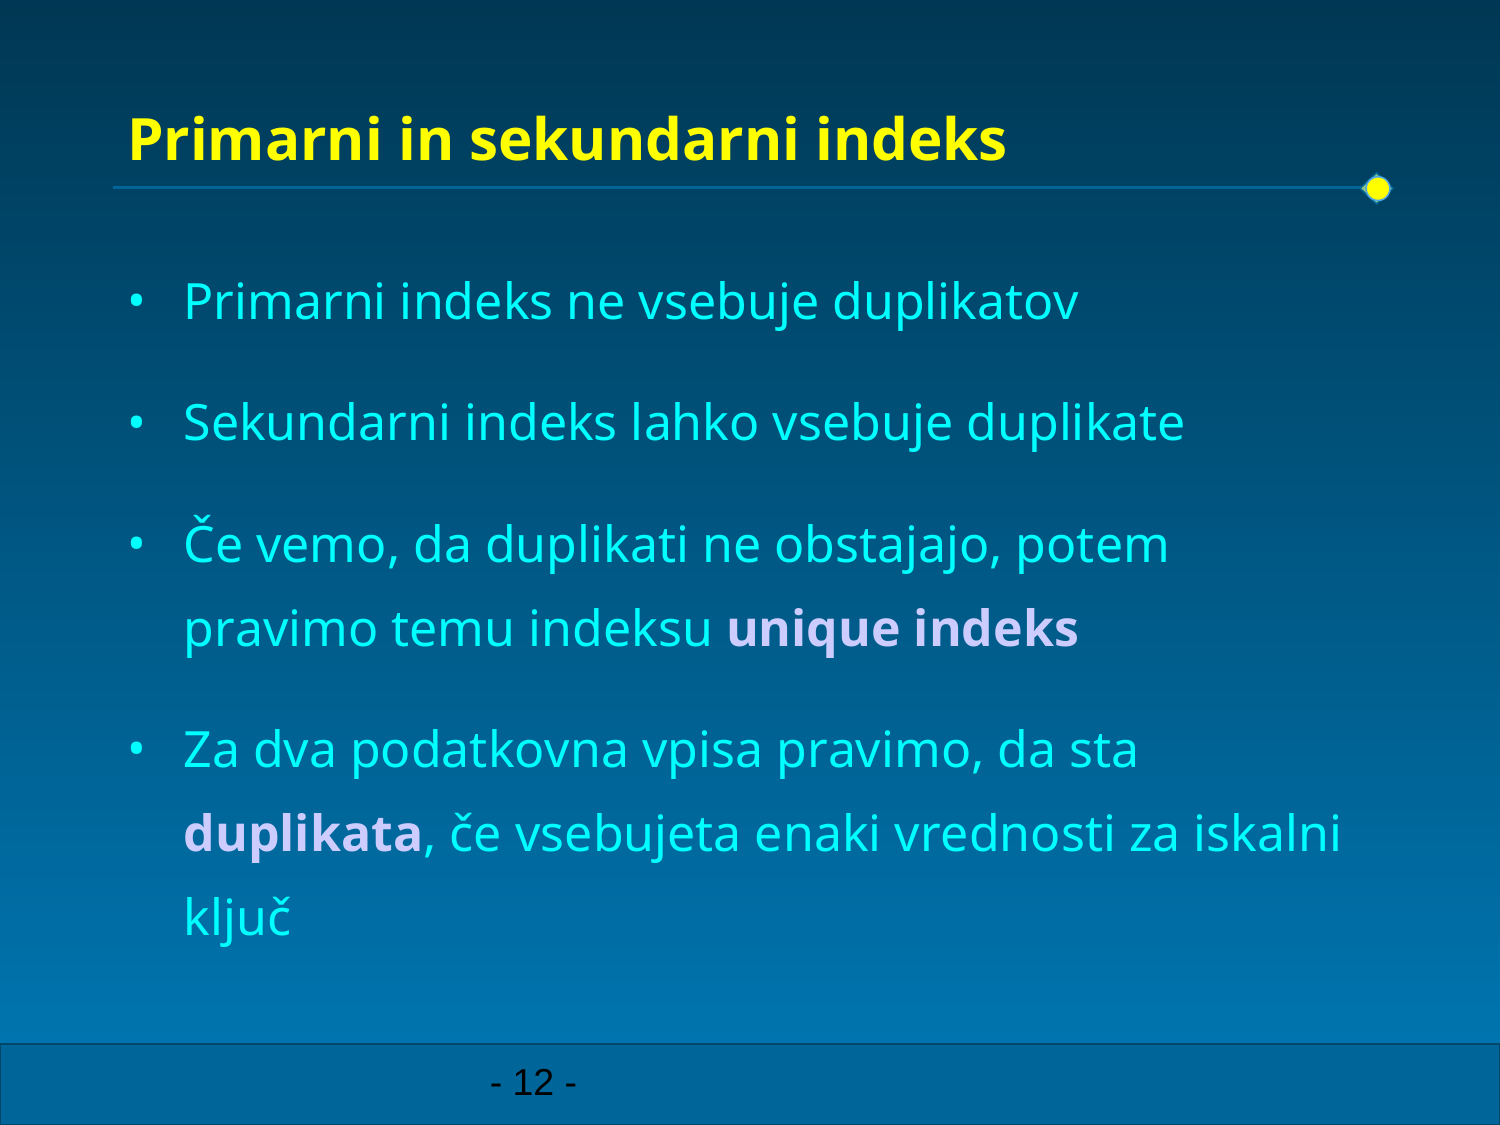

# Primarni in sekundarni indeks
Primarni indeks ne vsebuje duplikatov
Sekundarni indeks lahko vsebuje duplikate
Če vemo, da duplikati ne obstajajo, potem pravimo temu indeksu unique indeks
Za dva podatkovna vpisa pravimo, da sta duplikata, če vsebujeta enaki vrednosti za iskalni ključ